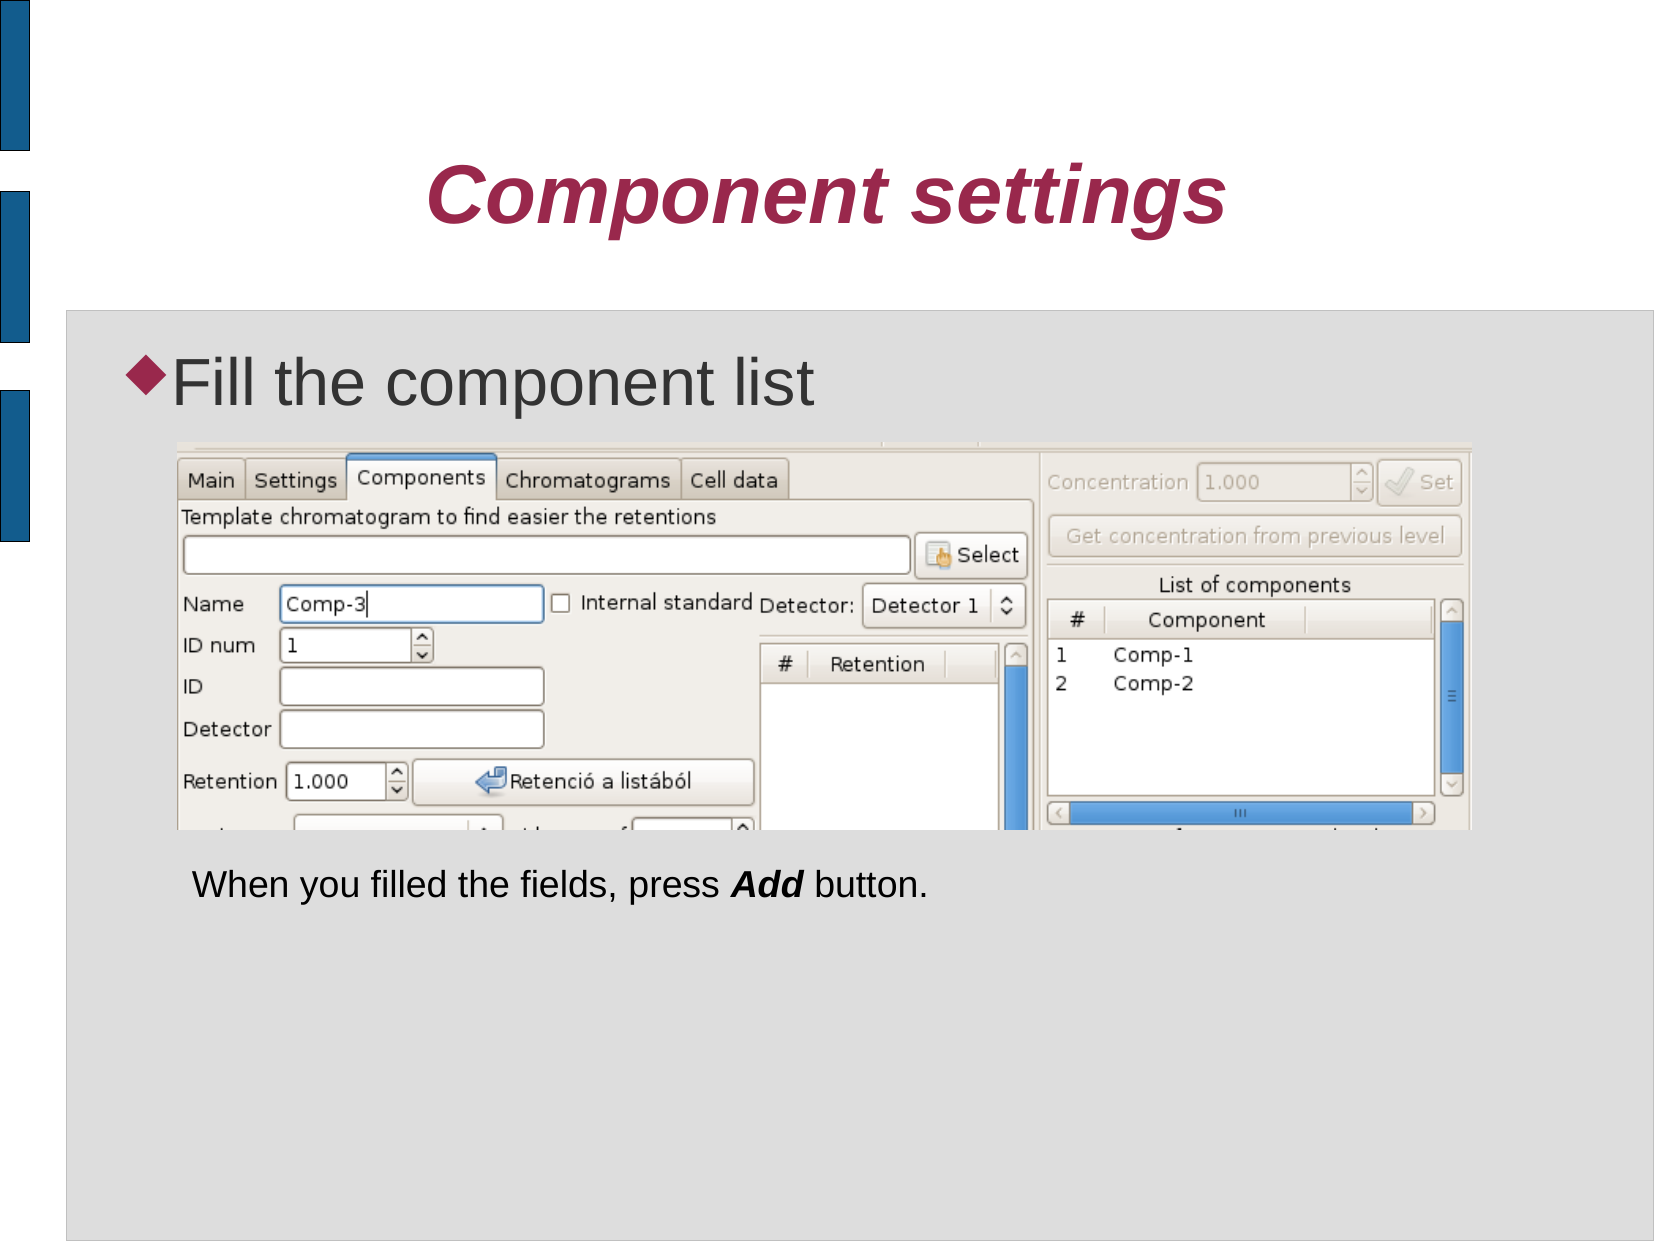

# Component settings
Fill the component list
When you filled the fields, press Add button.